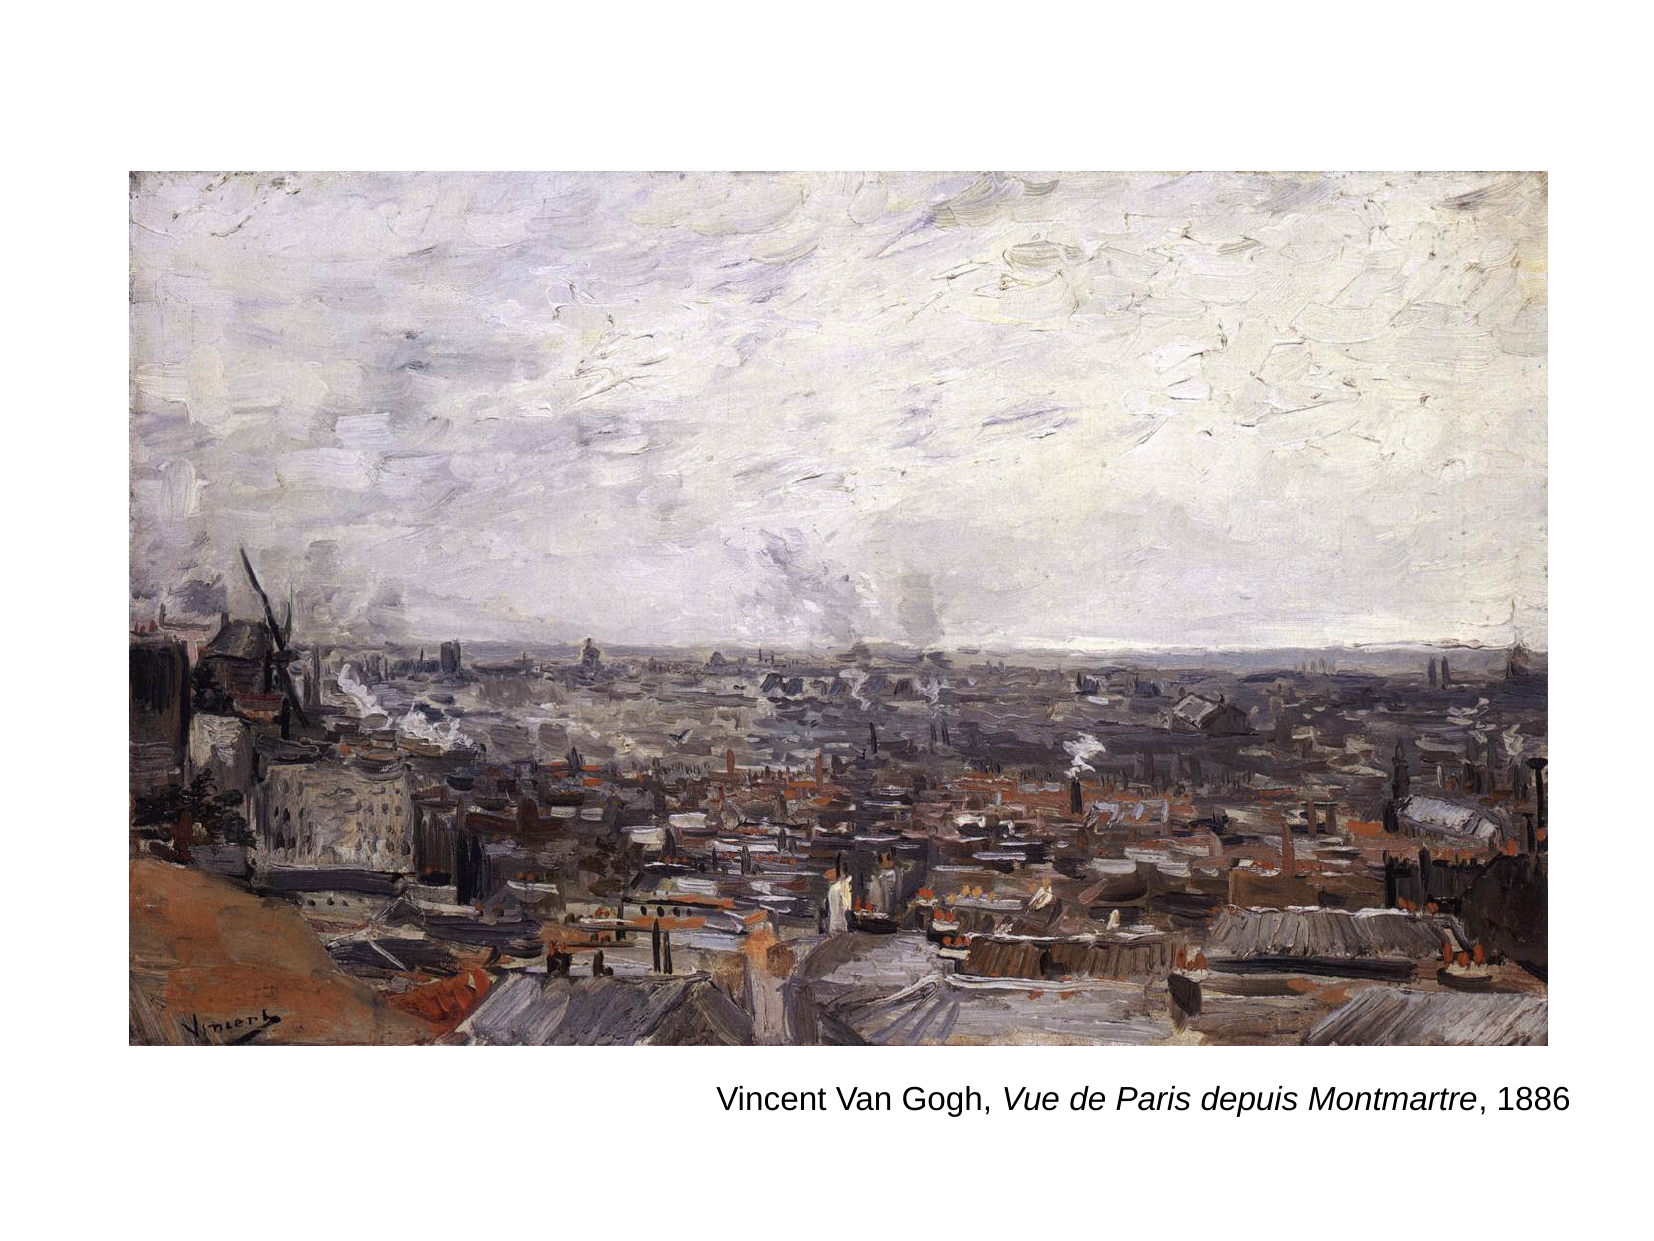

# Vincent Van Gogh, Vue de Paris depuis Montmartre, 1886